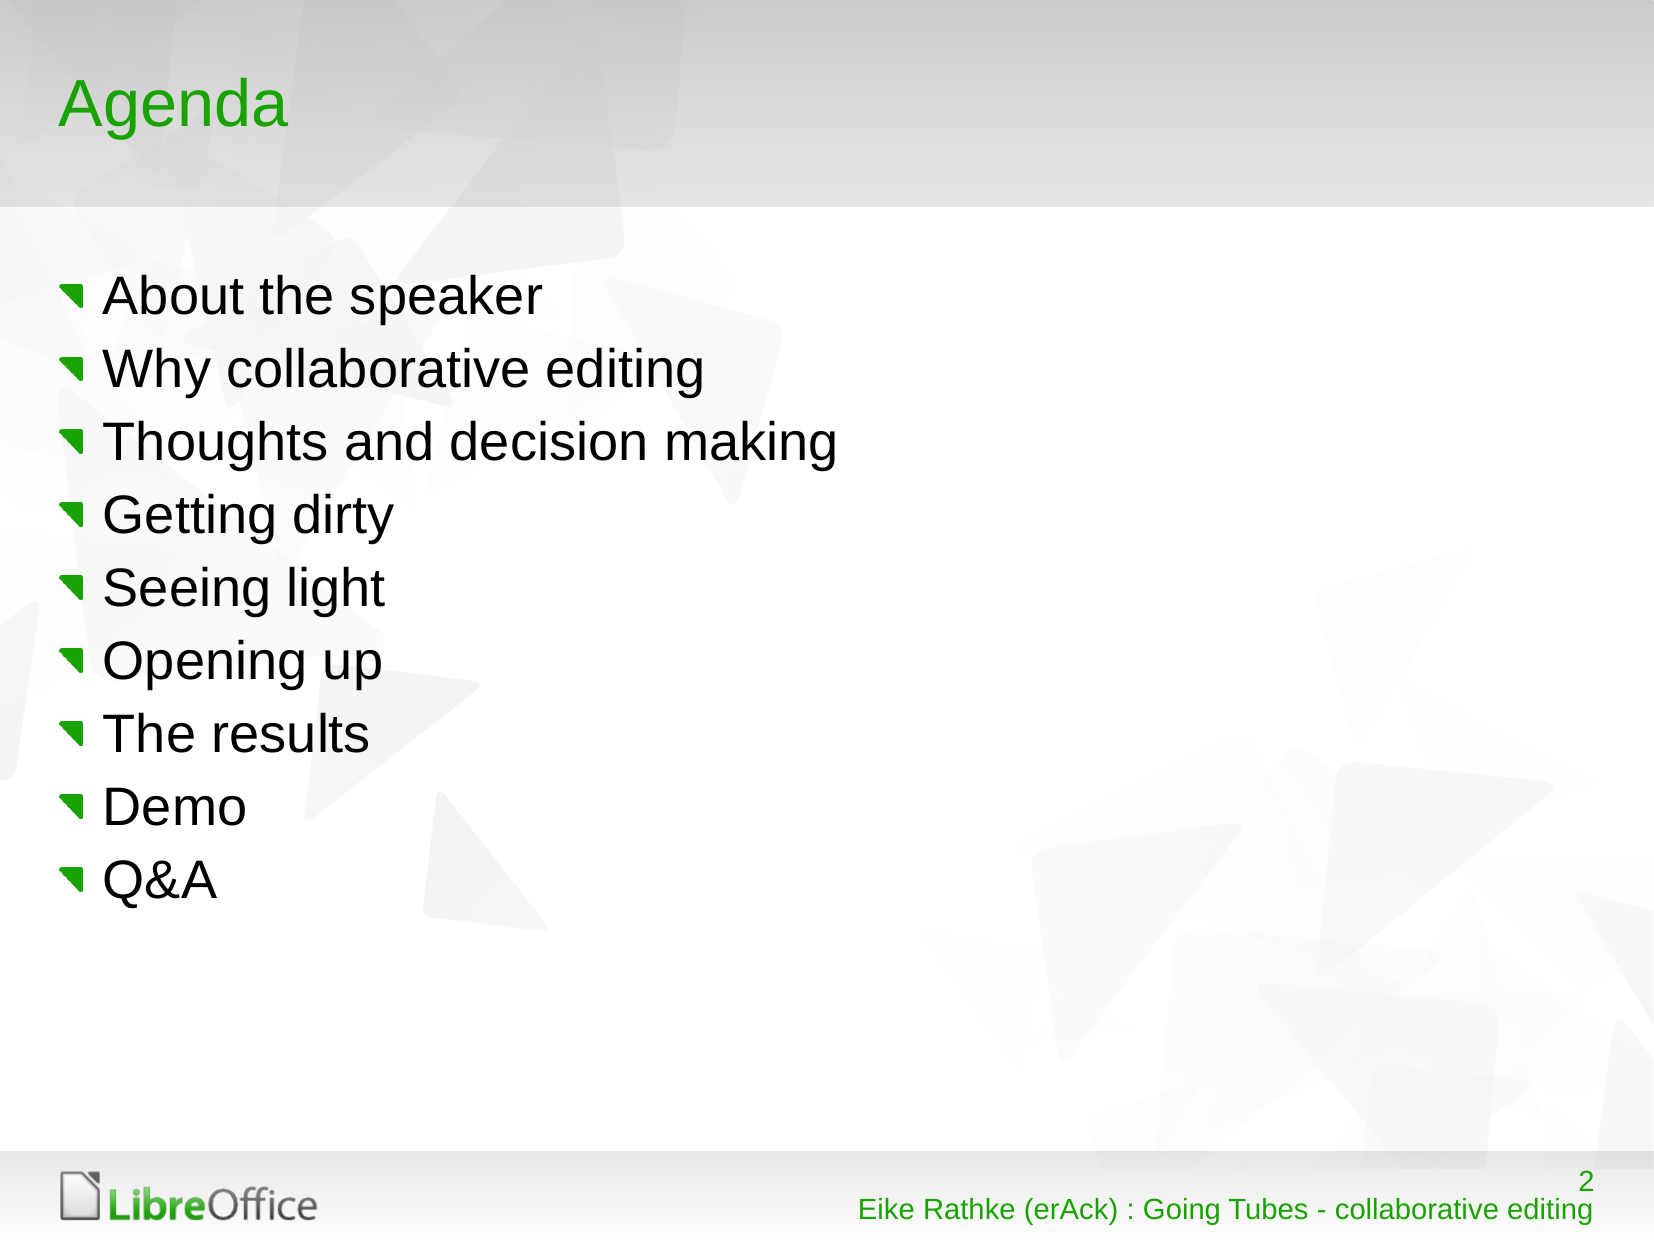

# Agenda
About the speaker
Why collaborative editing
Thoughts and decision making
Getting dirty
Seeing light
Opening up
The results
Demo
Q&A
2
Eike Rathke (erAck) : Going Tubes - collaborative editing